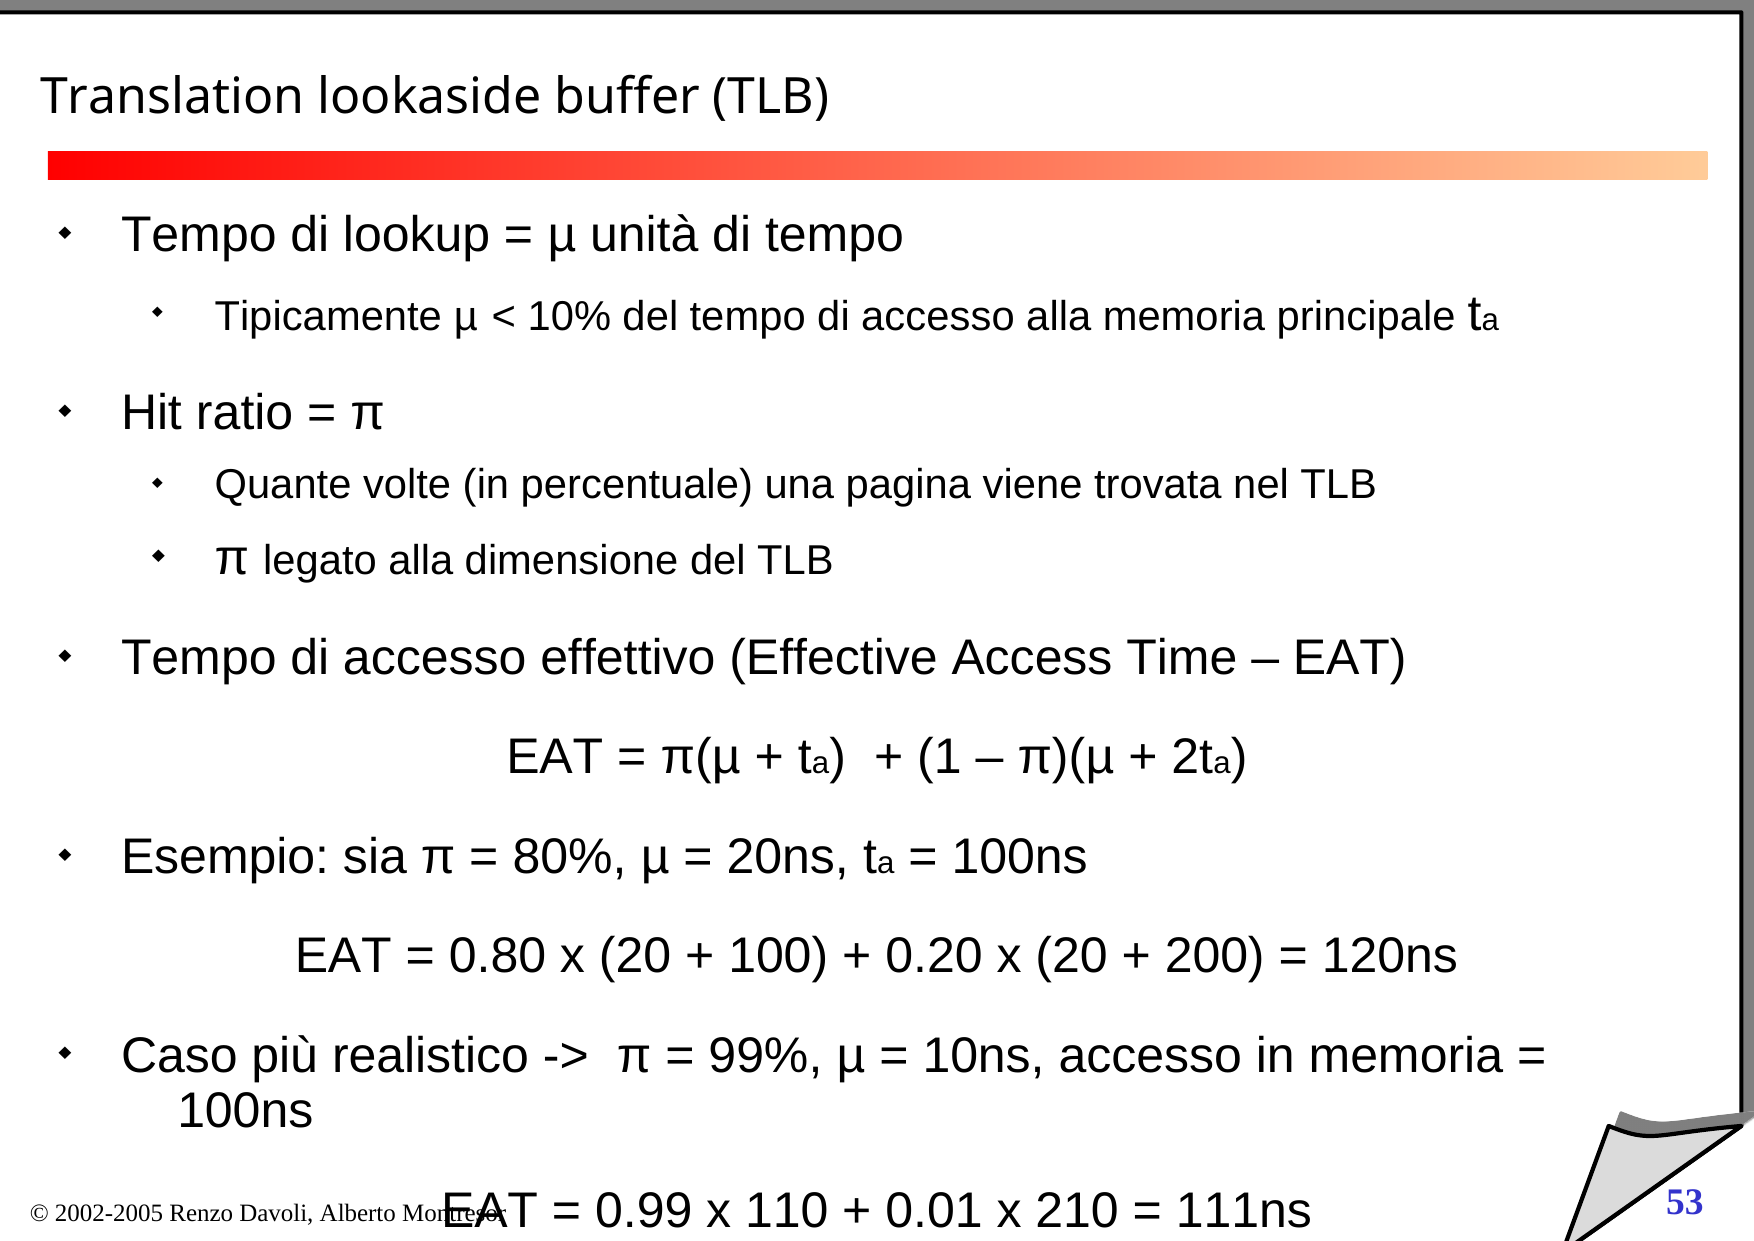

# Translation lookaside buffer (TLB)
Tempo di lookup = µ unità di tempo
Tipicamente µ < 10% del tempo di accesso alla memoria principale ta
Hit ratio = π
Quante volte (in percentuale) una pagina viene trovata nel TLB
π legato alla dimensione del TLB
Tempo di accesso effettivo (Effective Access Time – EAT)
EAT = π(µ + ta) + (1 – π)(µ + 2ta)
Esempio: sia π = 80%, µ = 20ns, ta = 100ns
EAT = 0.80 x (20 + 100) + 0.20 x (20 + 200) = 120ns
Caso più realistico -> π = 99%, µ = 10ns, accesso in memoria = 100ns
EAT = 0.99 x 110 + 0.01 x 210 = 111ns